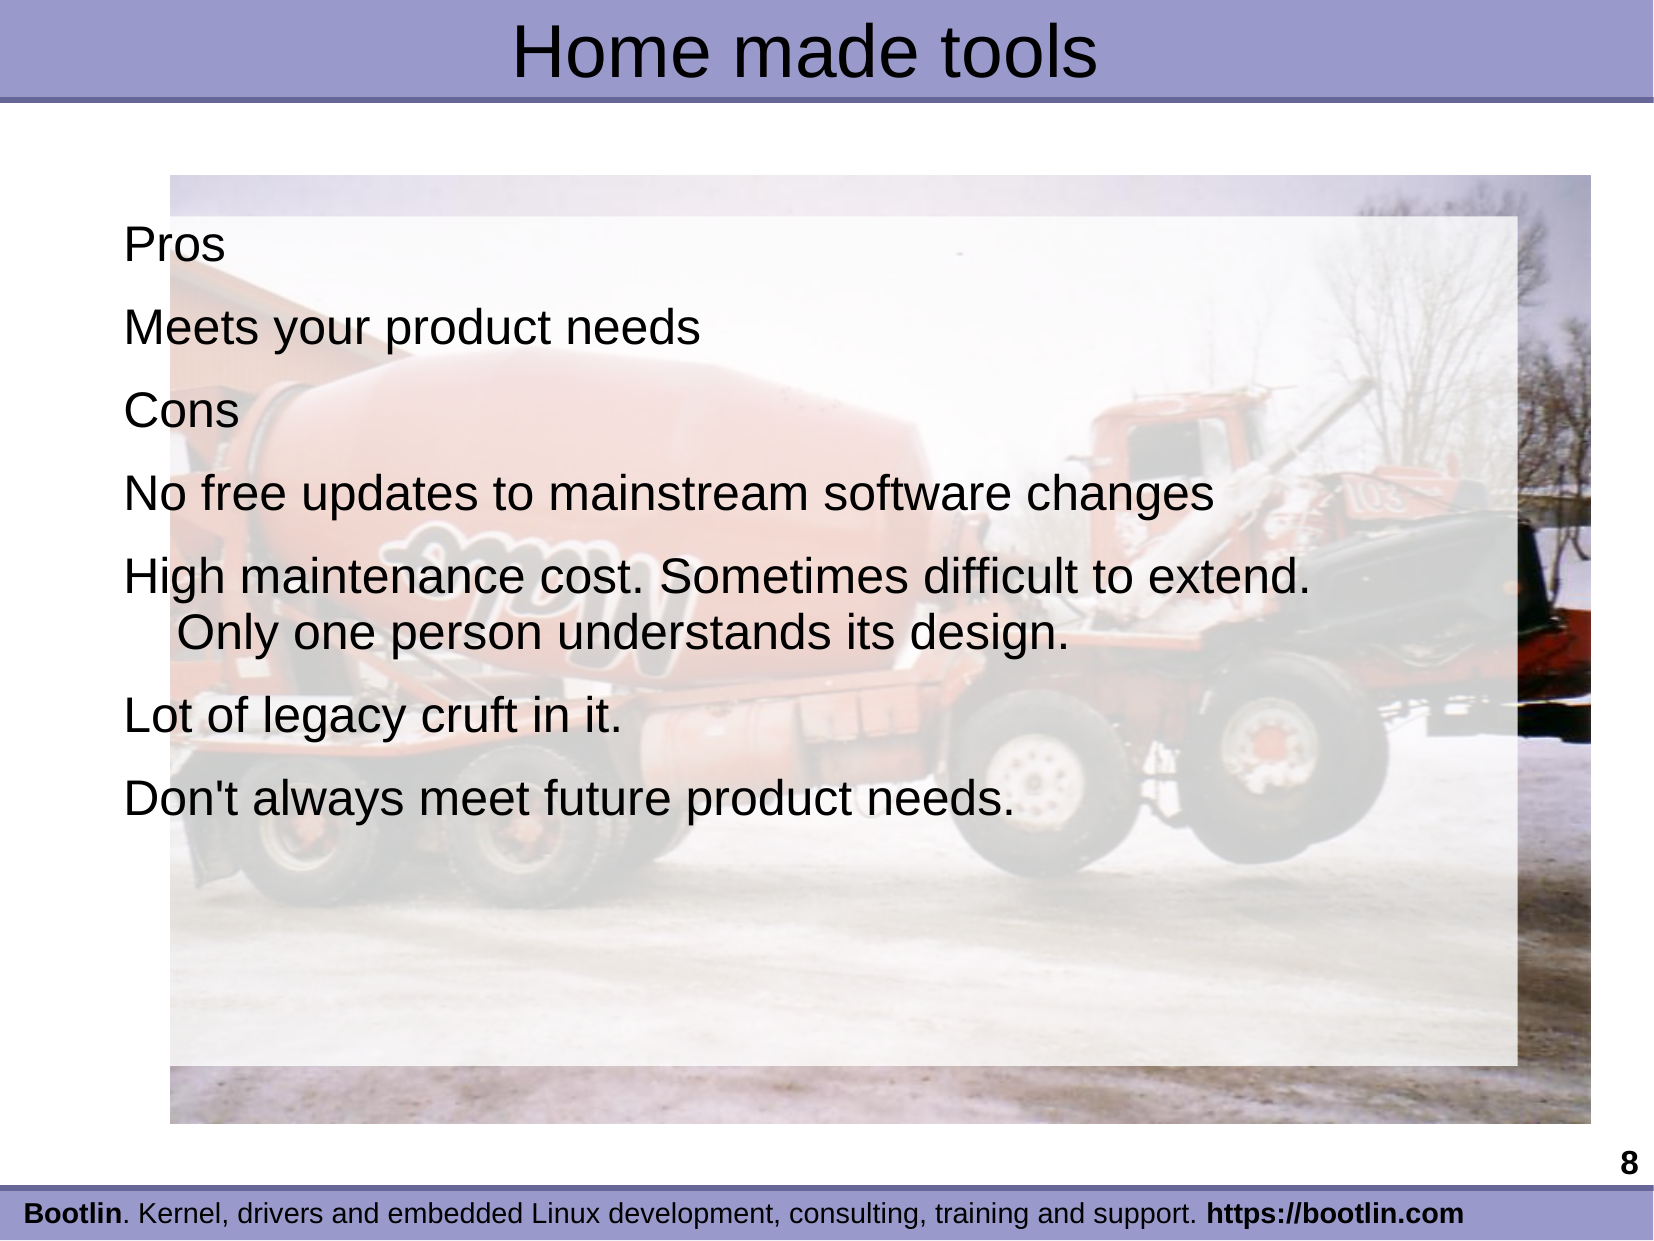

# Home made tools
Pros
Meets your product needs
Cons
No free updates to mainstream software changes
High maintenance cost. Sometimes difficult to extend.
Only one person understands its design.
Lot of legacy cruft in it.
Don't always meet future product needs.